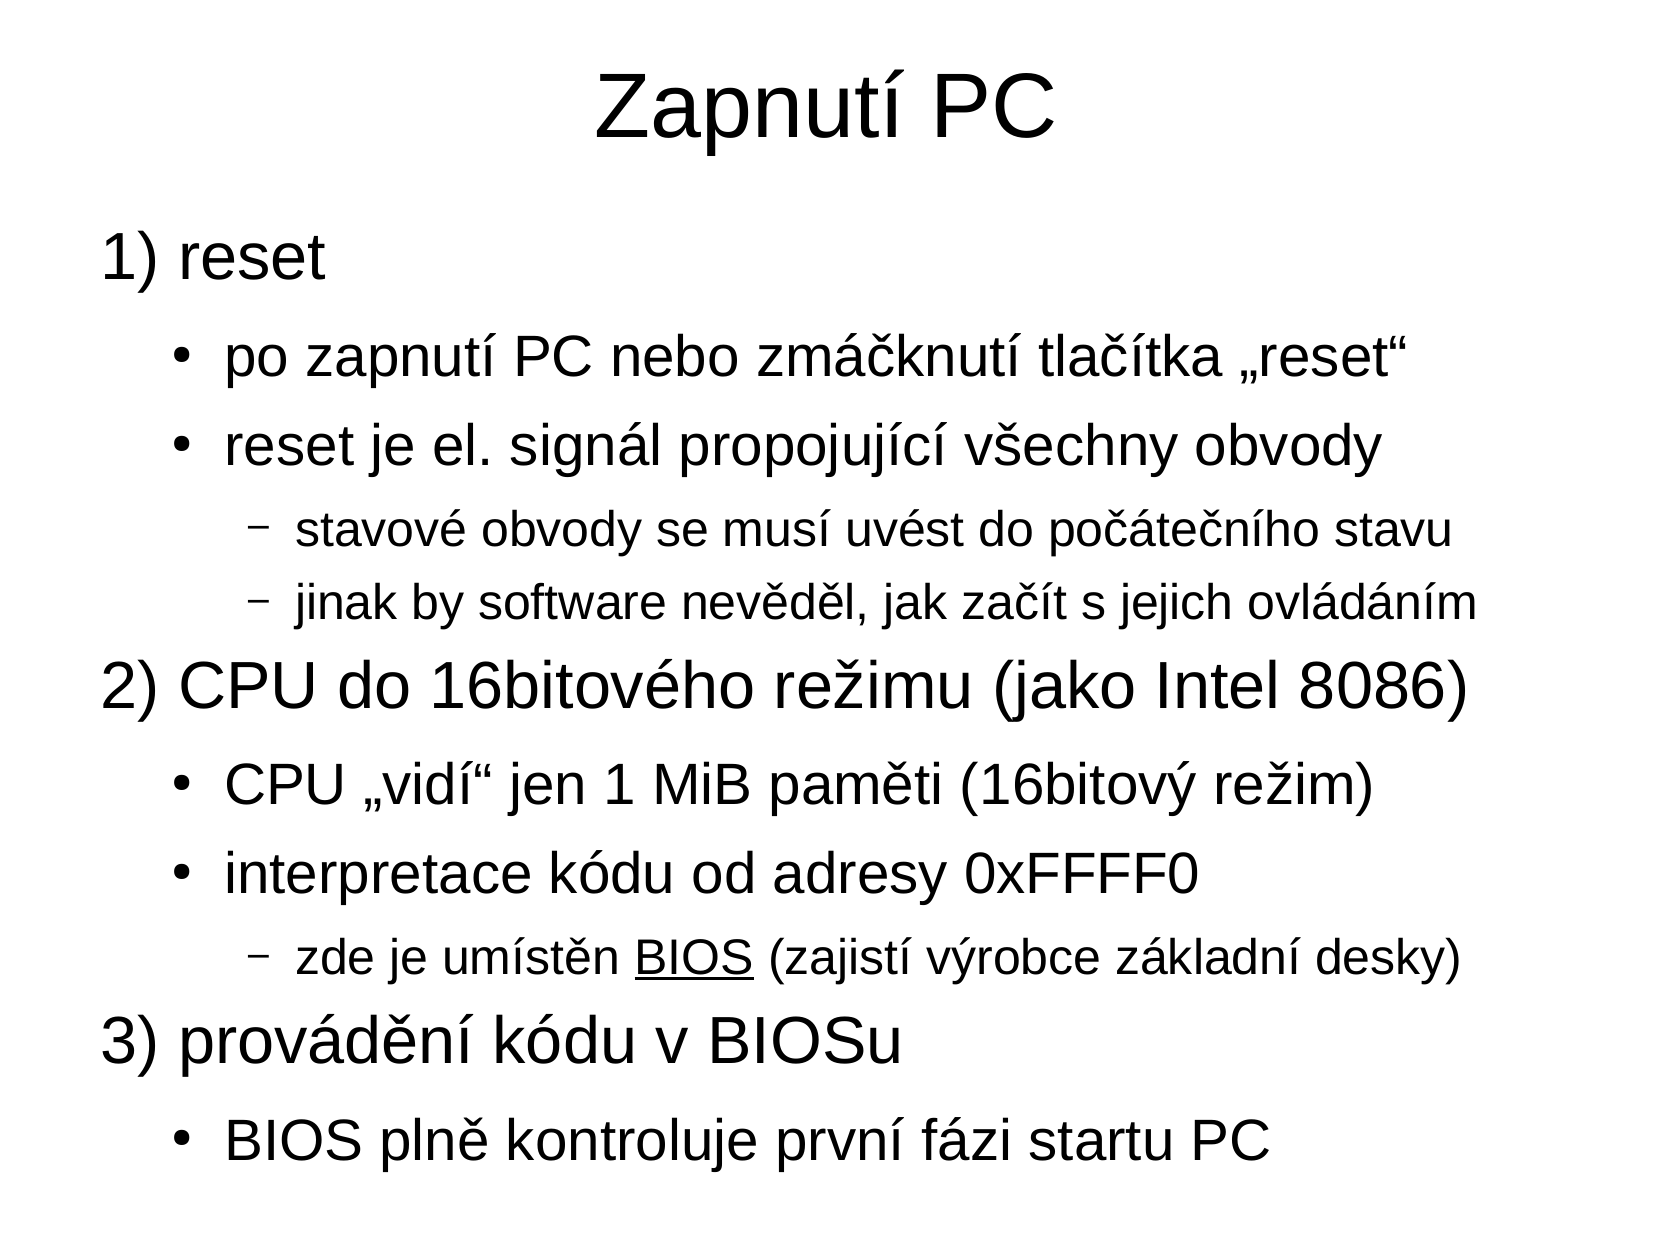

# Zapnutí PC
 reset
po zapnutí PC nebo zmáčknutí tlačítka „reset“
reset je el. signál propojující všechny obvody
stavové obvody se musí uvést do počátečního stavu
jinak by software nevěděl, jak začít s jejich ovládáním
 CPU do 16bitového režimu (jako Intel 8086)
CPU „vidí“ jen 1 MiB paměti (16bitový režim)
interpretace kódu od adresy 0xFFFF0
zde je umístěn BIOS (zajistí výrobce základní desky)
 provádění kódu v BIOSu
BIOS plně kontroluje první fázi startu PC